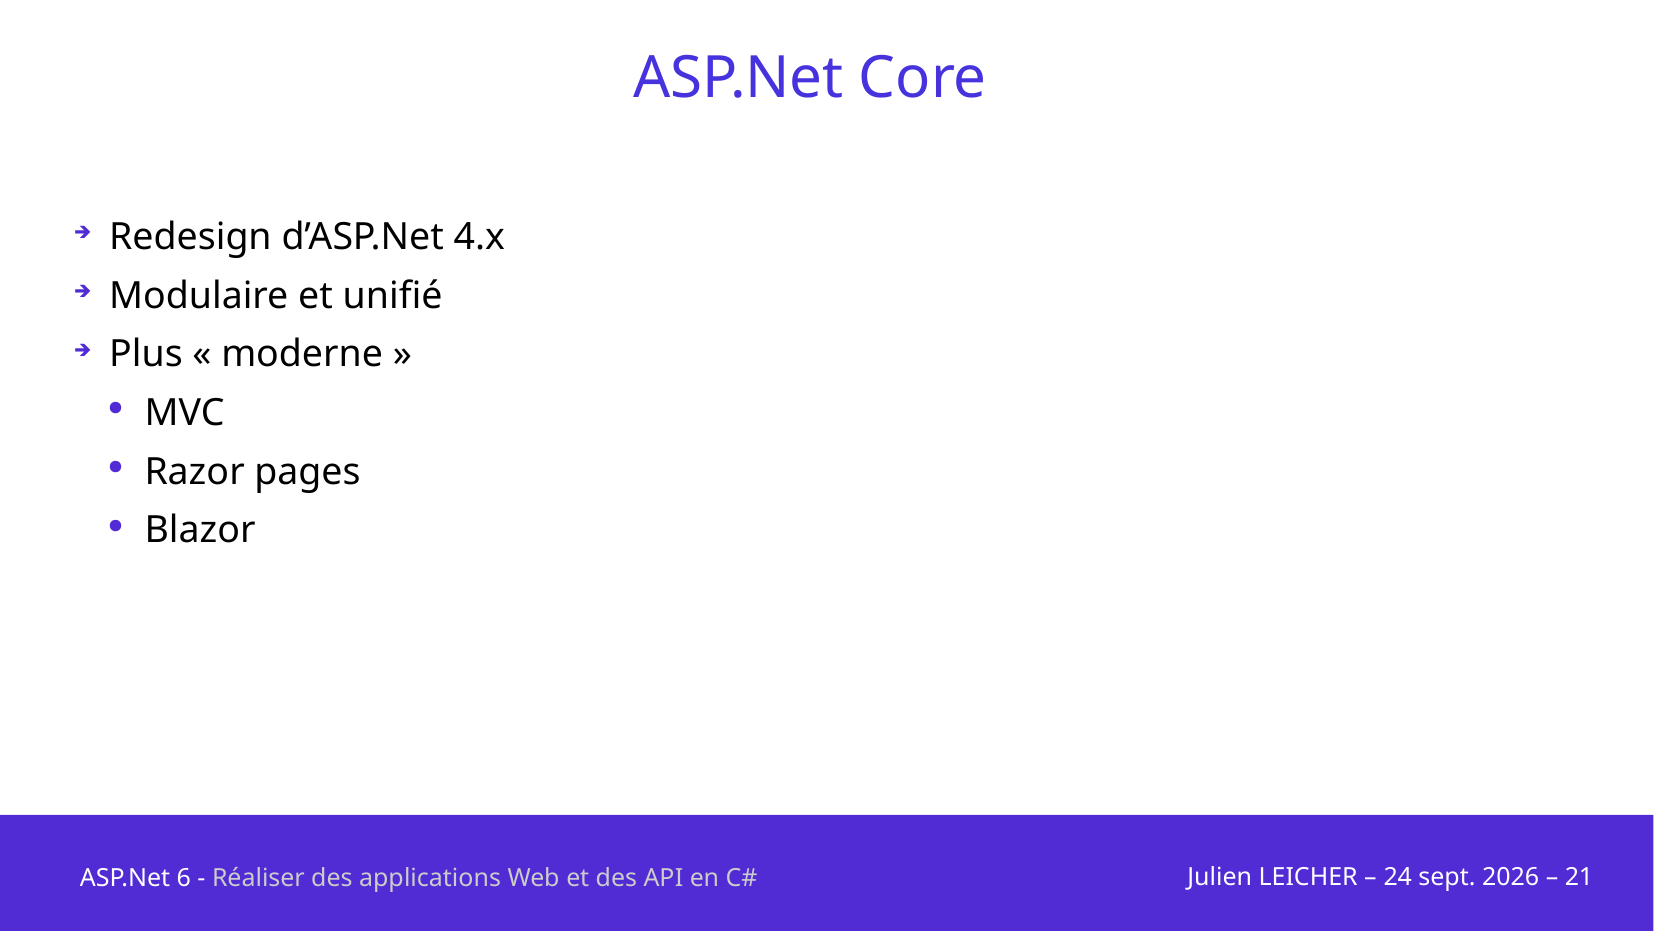

ASP.Net Core
Redesign d’ASP.Net 4.x
Modulaire et unifié
Plus « moderne »
MVC
Razor pages
Blazor
Julien LEICHER – –
ASP.Net 6 - Réaliser des applications Web et des API en C#